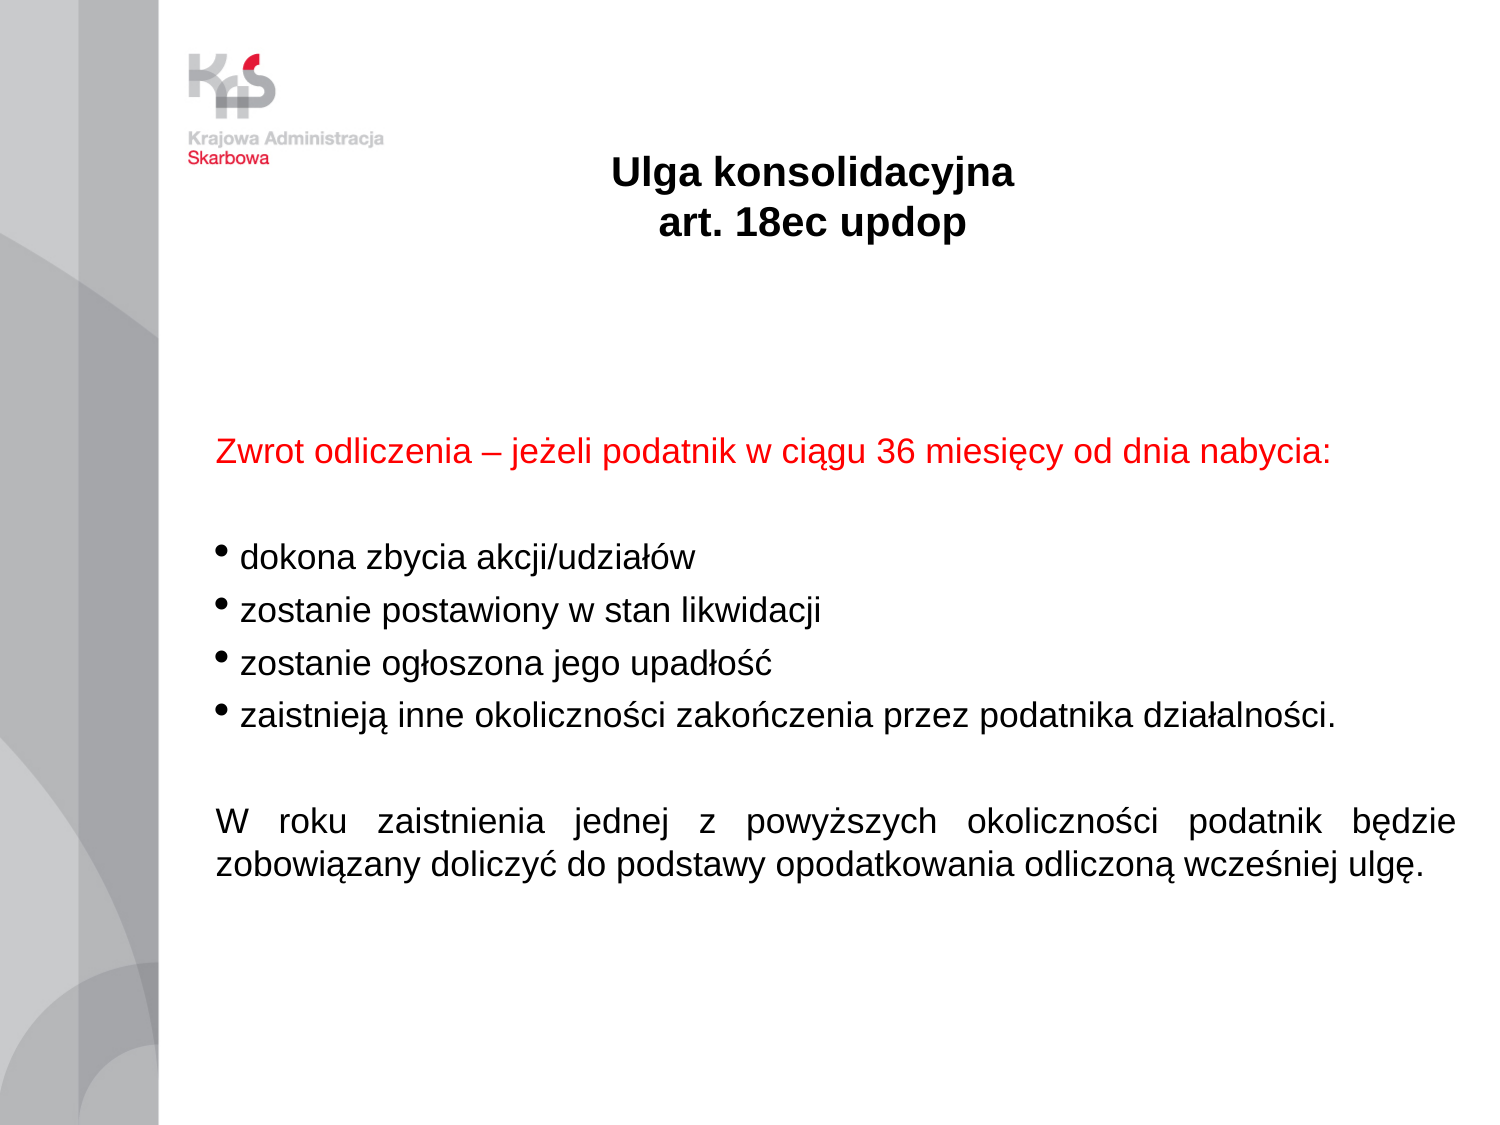

Ulga konsolidacyjna
art. 18ec updop
Zwrot odliczenia – jeżeli podatnik w ciągu 36 miesięcy od dnia nabycia:
 dokona zbycia akcji/udziałów
 zostanie postawiony w stan likwidacji
 zostanie ogłoszona jego upadłość
 zaistnieją inne okoliczności zakończenia przez podatnika działalności.
W roku zaistnienia jednej z powyższych okoliczności podatnik będzie zobowiązany doliczyć do podstawy opodatkowania odliczoną wcześniej ulgę.